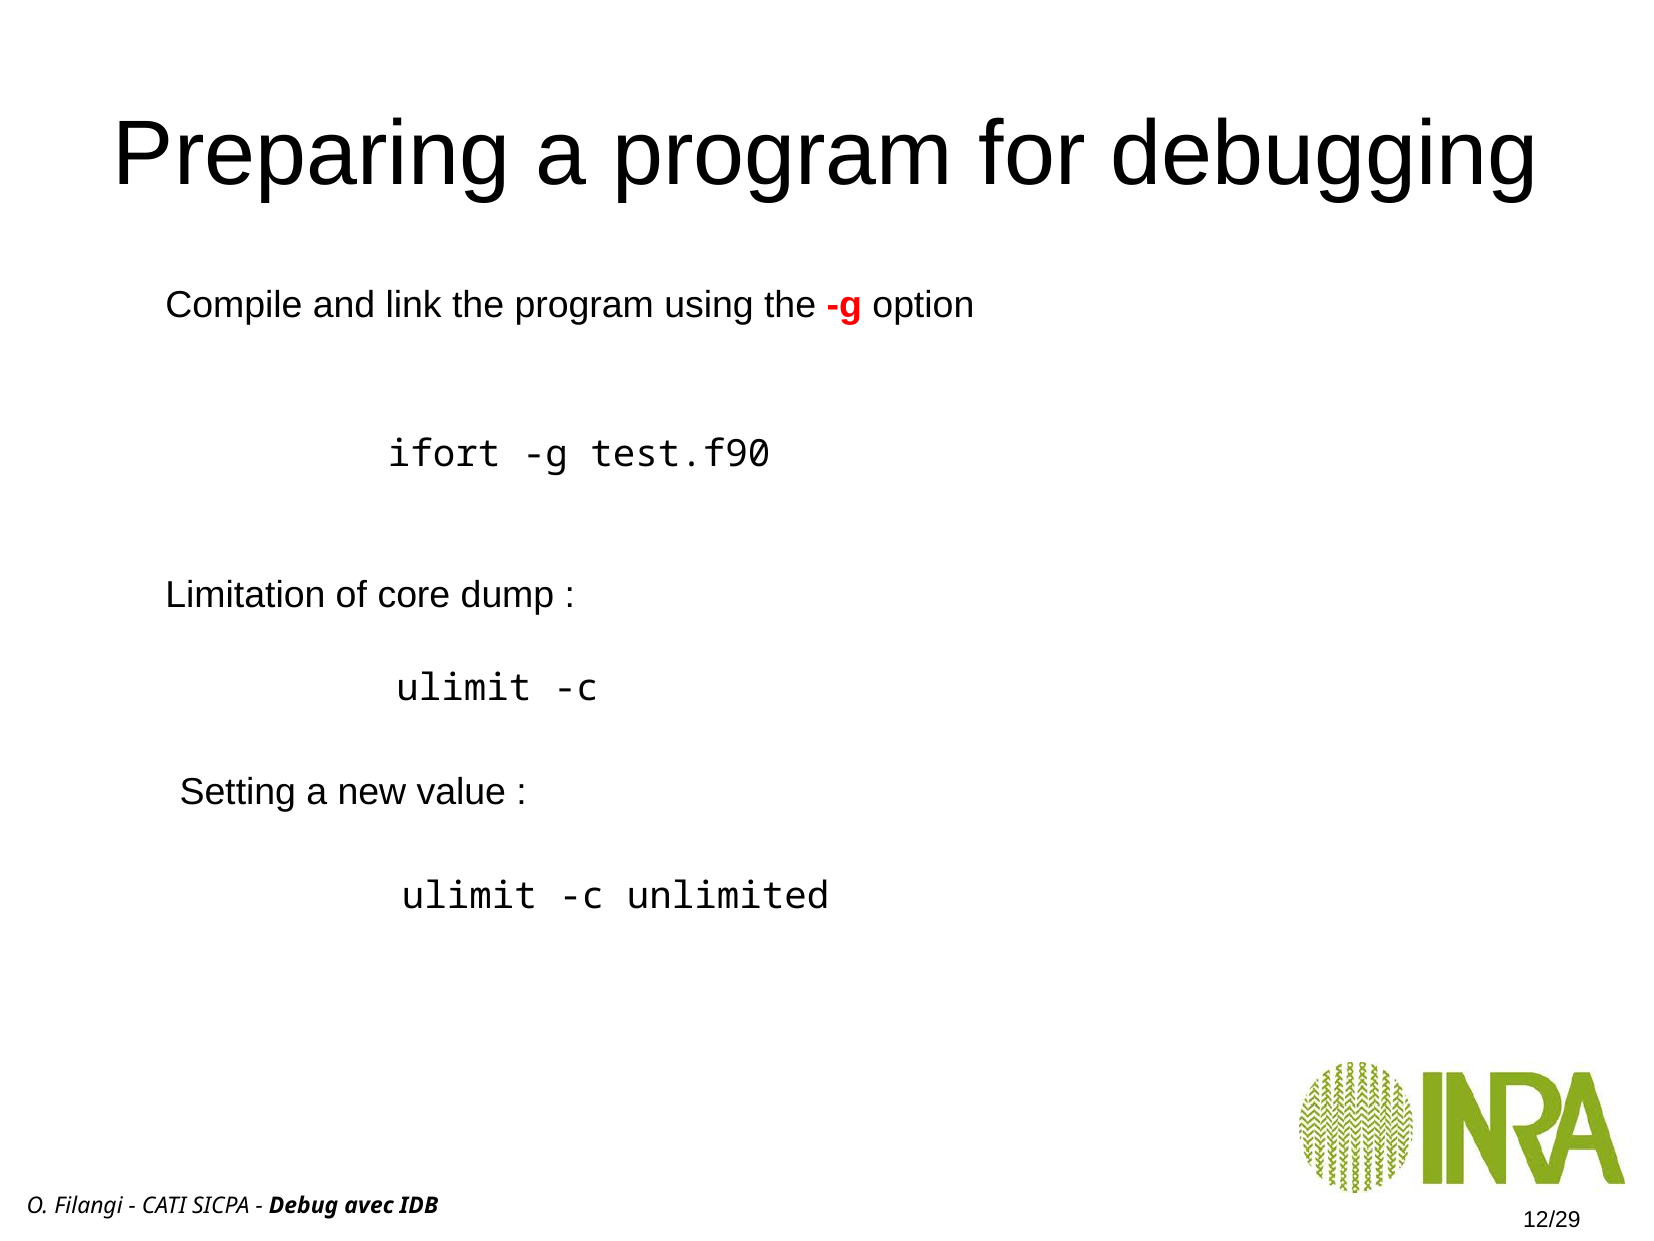

# Preparing a program for debugging
Compile and link the program using the -g option
ifort -g test.f90
Limitation of core dump :
ulimit -c
Setting a new value :
ulimit -c unlimited
 O. Filangi - CATI SICPA - Debug avec IDB